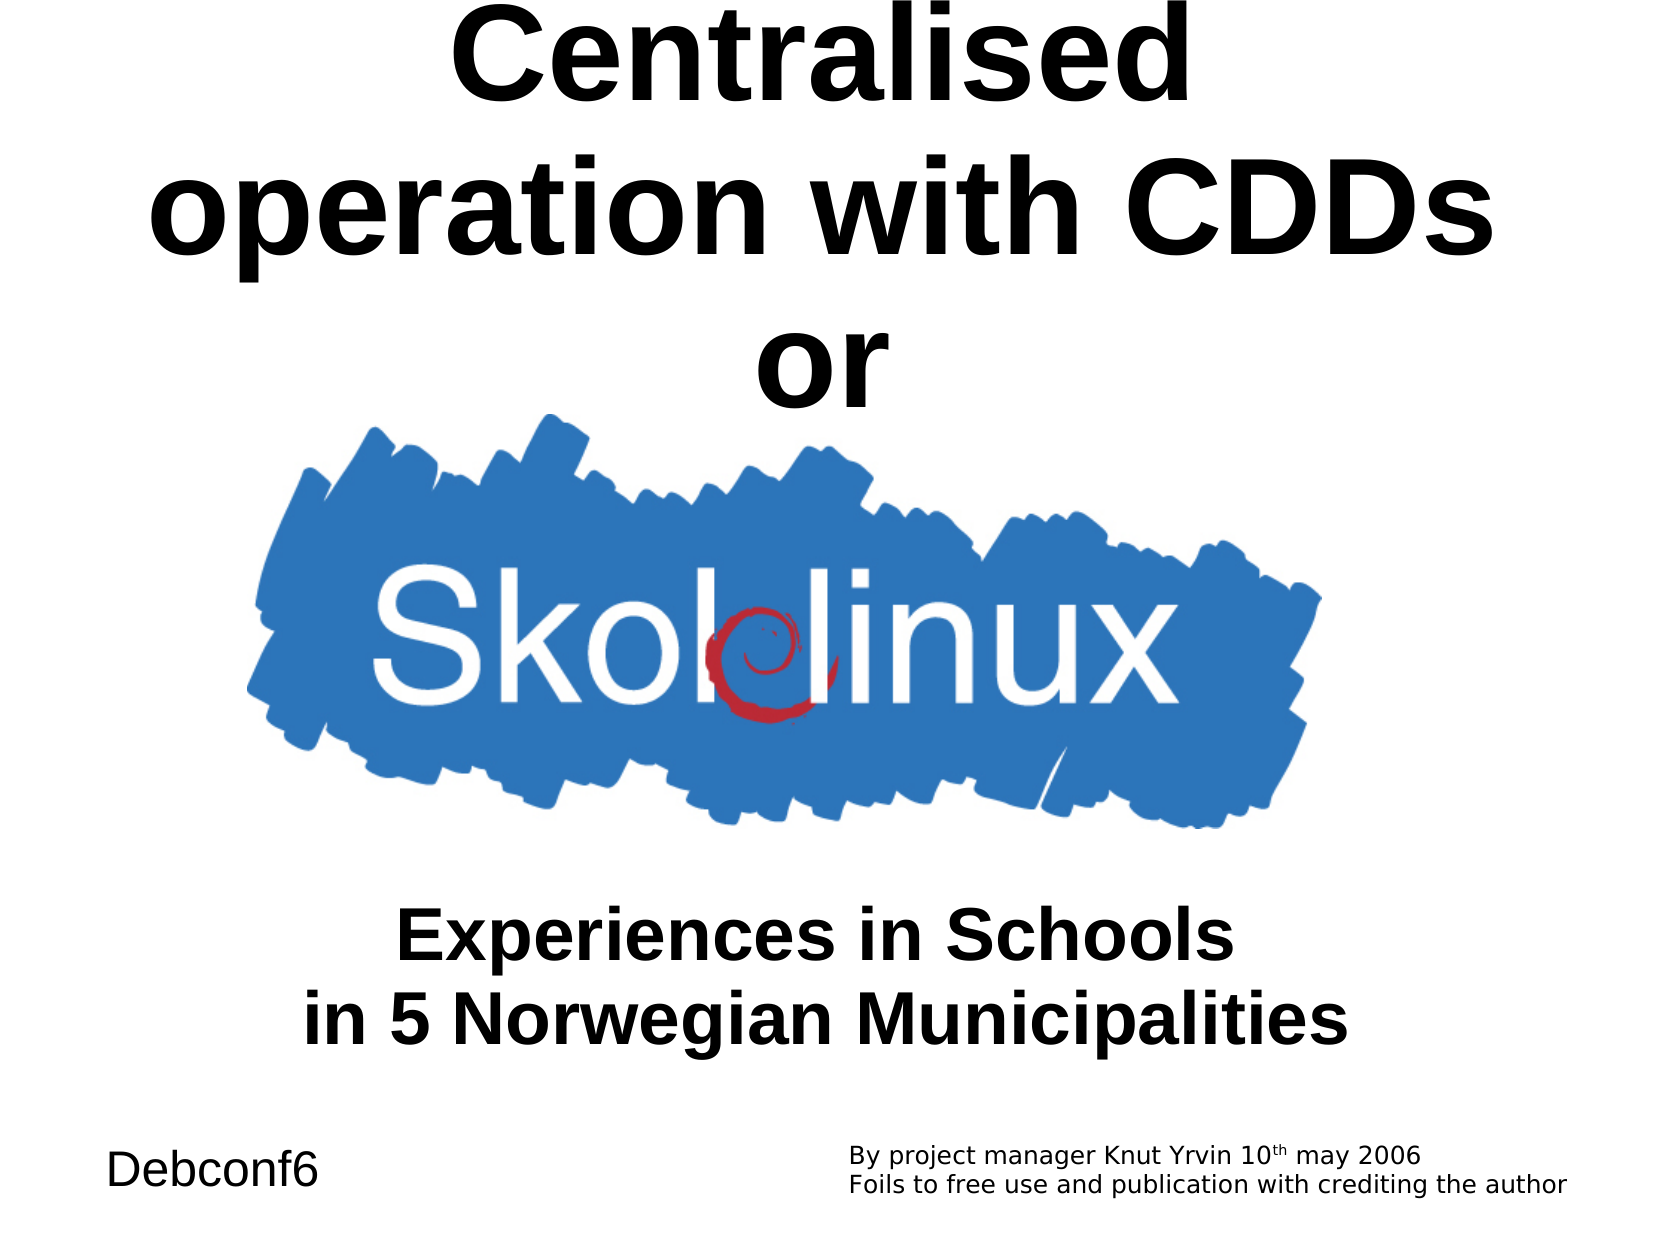

# Centralised operation with CDDs or
Experiences in Schools
in 5 Norwegian Municipalities
By project manager Knut Yrvin 10th may 2006
Foils to free use and publication with crediting the author
Debconf6